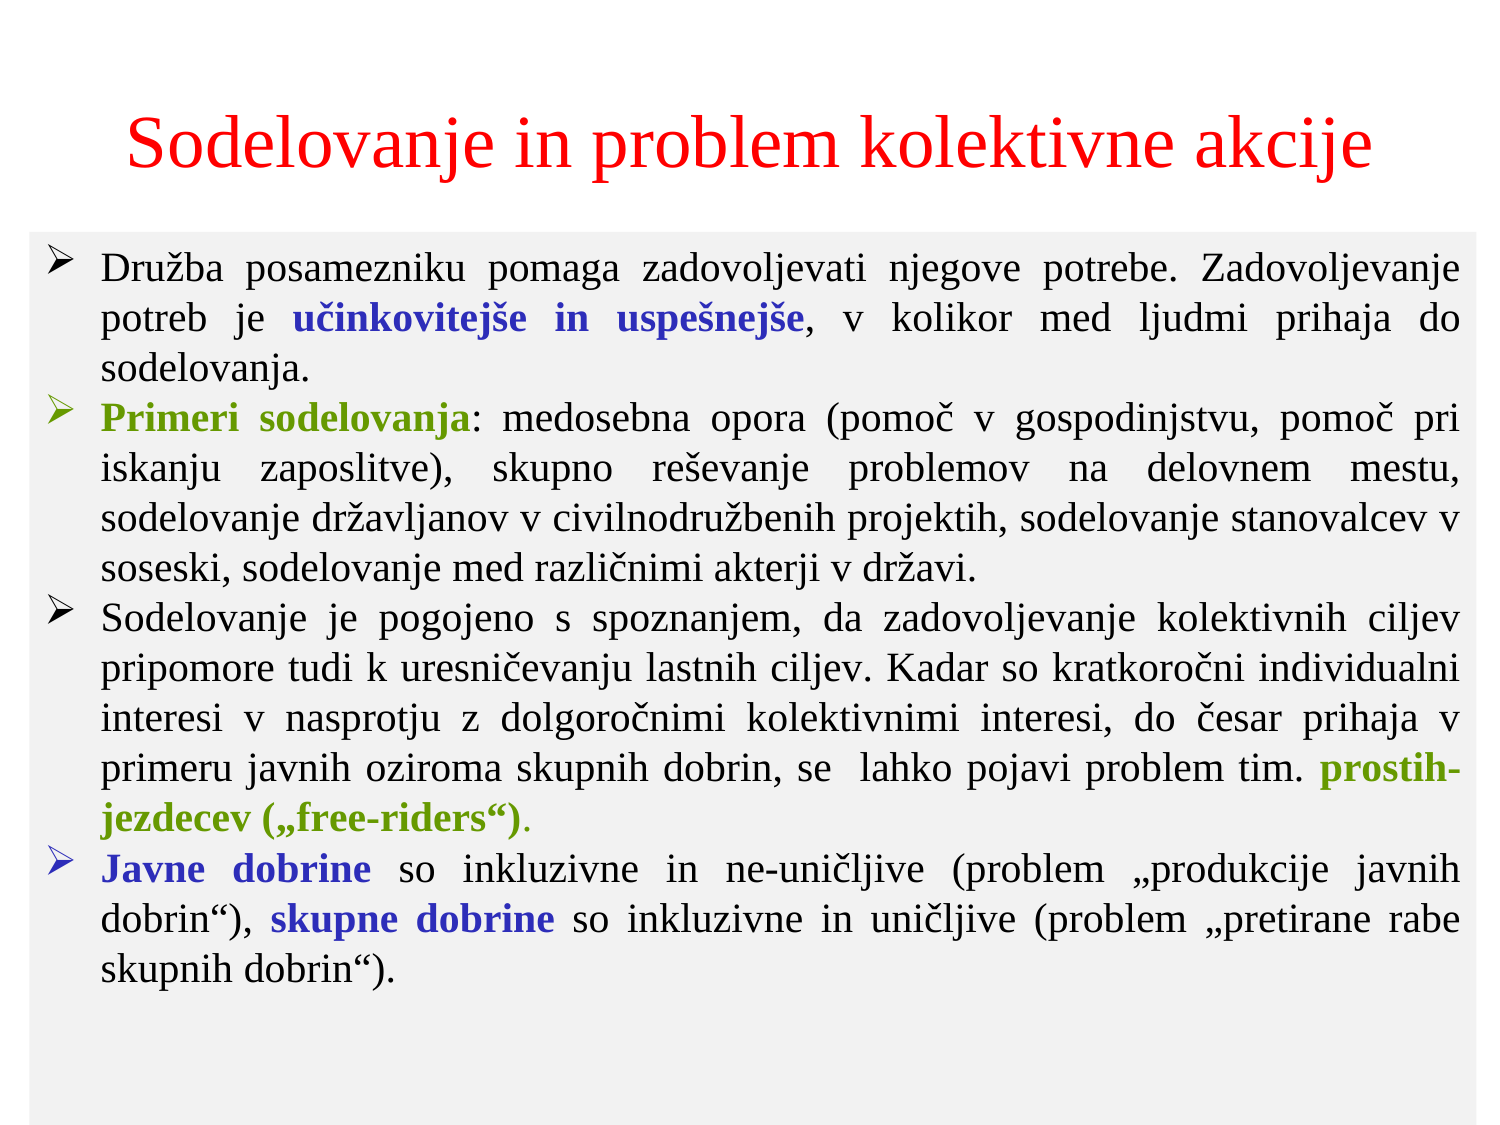

# Sodelovanje in problem kolektivne akcije
Družba posamezniku pomaga zadovoljevati njegove potrebe. Zadovoljevanje potreb je učinkovitejše in uspešnejše, v kolikor med ljudmi prihaja do sodelovanja.
Primeri sodelovanja: medosebna opora (pomoč v gospodinjstvu, pomoč pri iskanju zaposlitve), skupno reševanje problemov na delovnem mestu, sodelovanje državljanov v civilnodružbenih projektih, sodelovanje stanovalcev v soseski, sodelovanje med različnimi akterji v državi.
Sodelovanje je pogojeno s spoznanjem, da zadovoljevanje kolektivnih ciljev pripomore tudi k uresničevanju lastnih ciljev. Kadar so kratkoročni individualni interesi v nasprotju z dolgoročnimi kolektivnimi interesi, do česar prihaja v primeru javnih oziroma skupnih dobrin, se lahko pojavi problem tim. prostih-jezdecev („free-riders“).
Javne dobrine so inkluzivne in ne-uničljive (problem „produkcije javnih dobrin“), skupne dobrine so inkluzivne in uničljive (problem „pretirane rabe skupnih dobrin“).